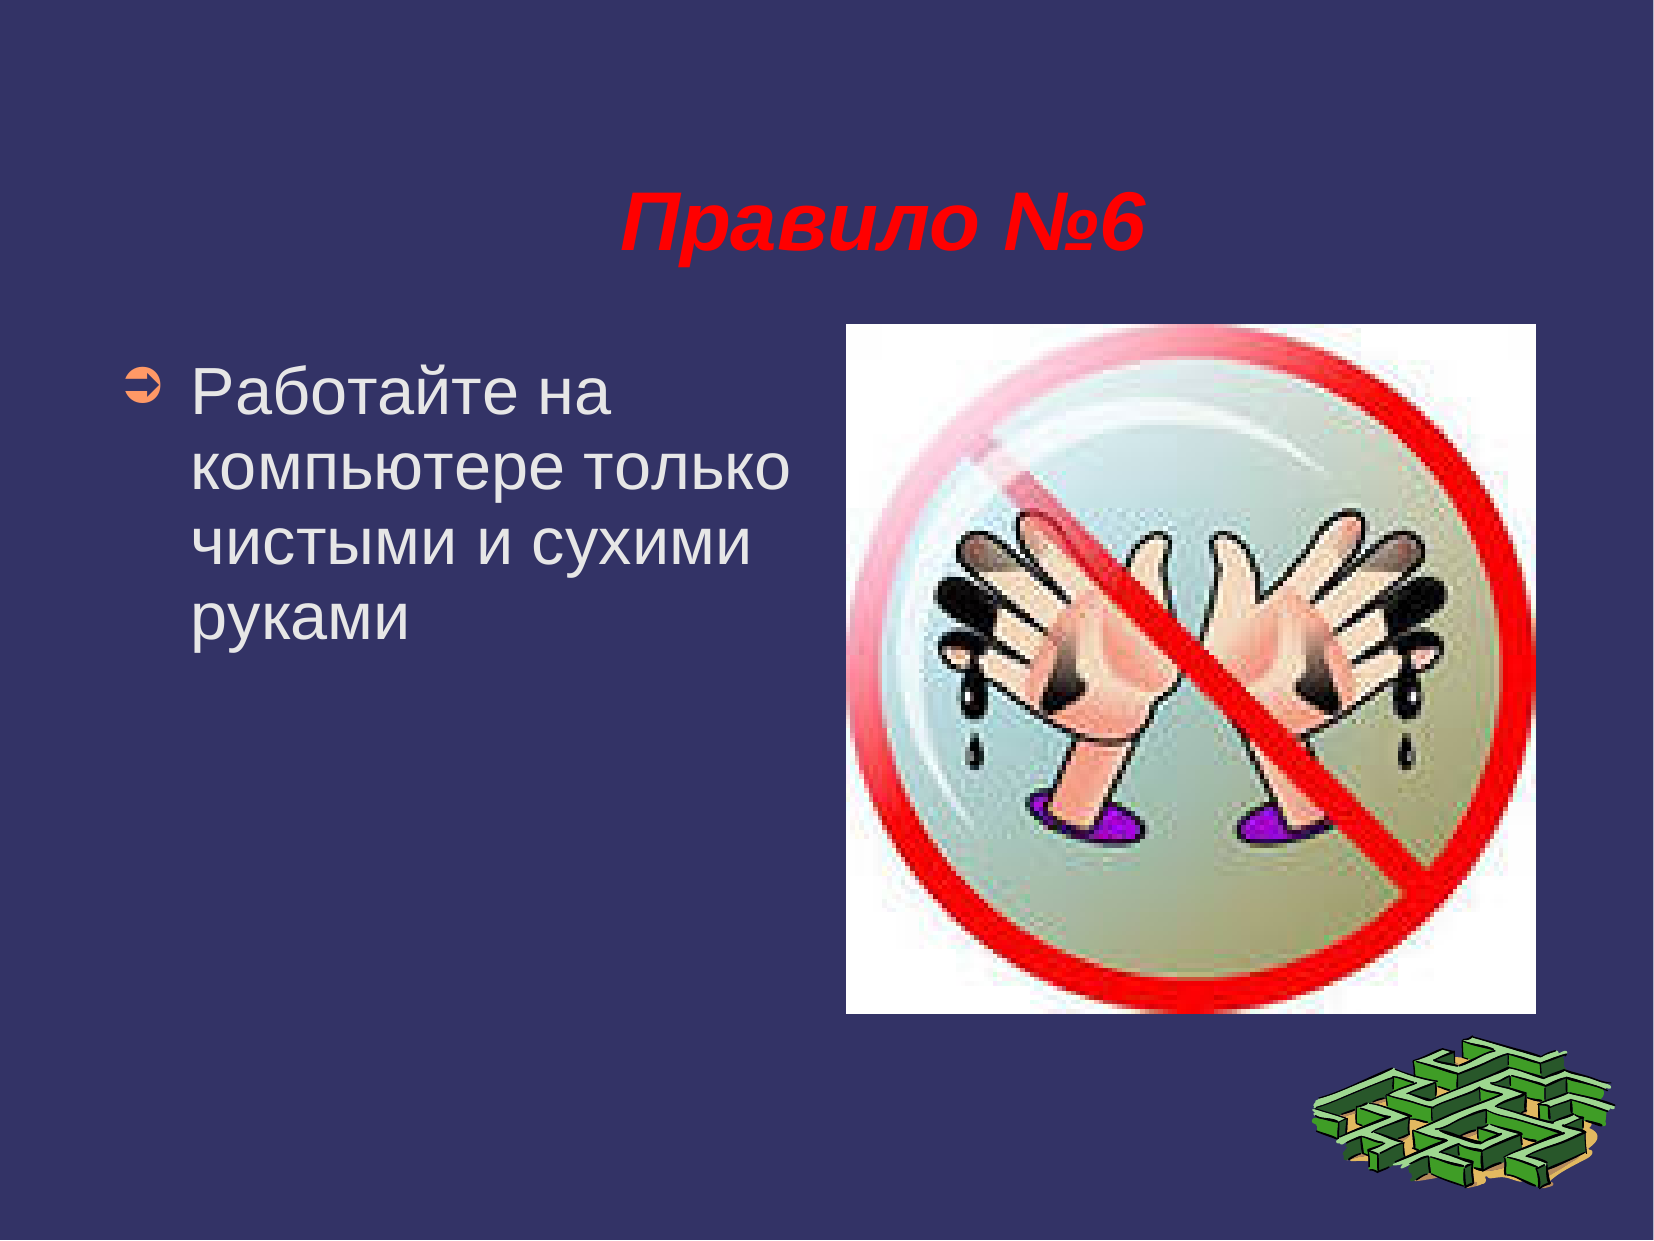

# Правило №6
Работайте на компьютере только чистыми и сухими руками